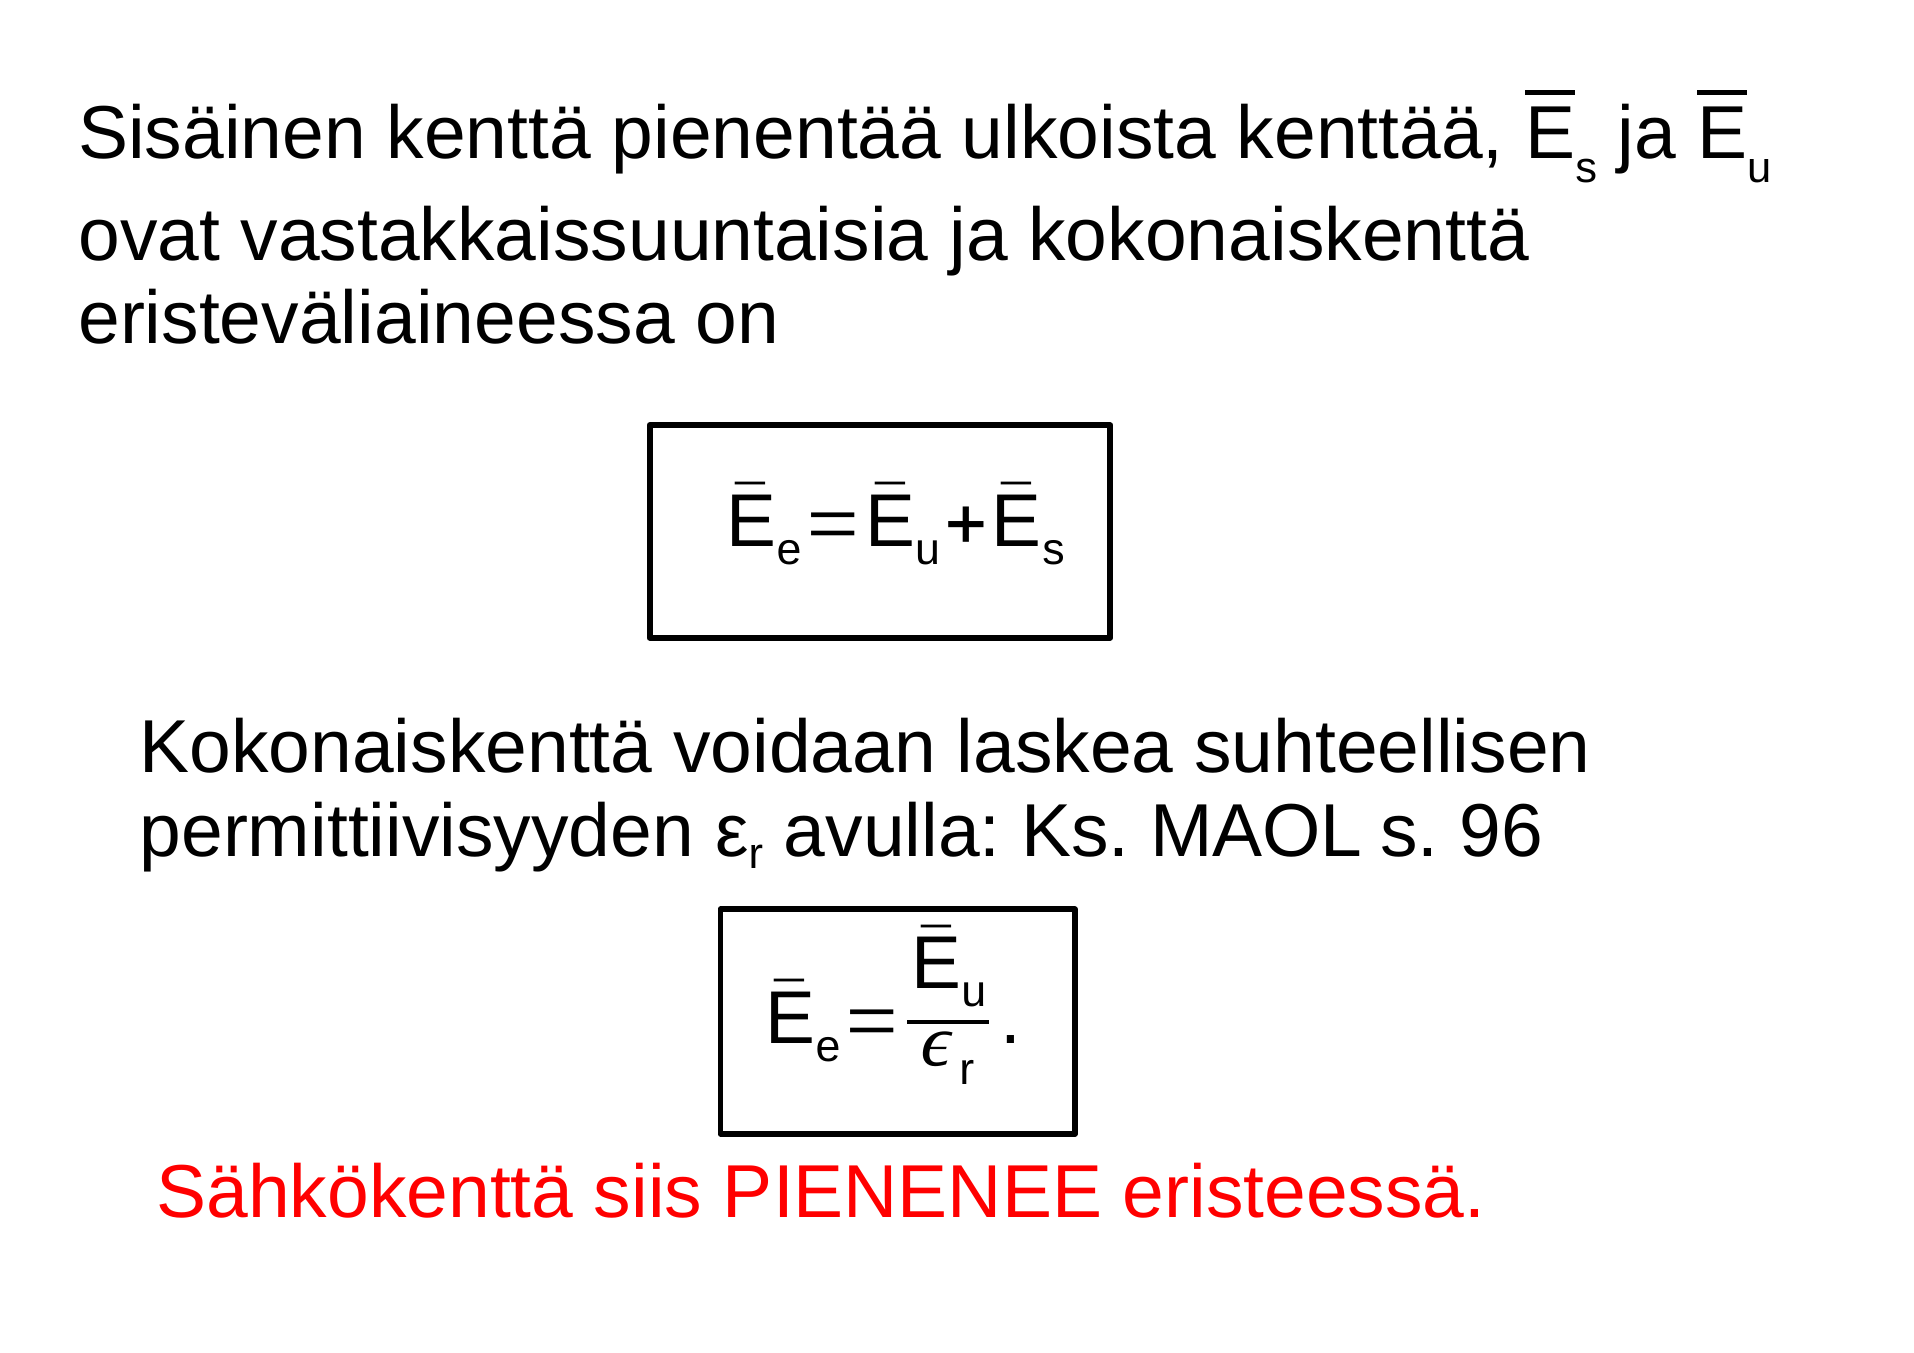

Sisäinen kenttä pienentää ulkoista kenttää, Es ja Eu
ovat vastakkaissuuntaisia ja kokonaiskenttä eristeväliaineessa on
Kokonaiskenttä voidaan laskea suhteellisen permittiivisyyden εr avulla: Ks. MAOL s. 96
Sähkökenttä siis PIENENEE eristeessä.